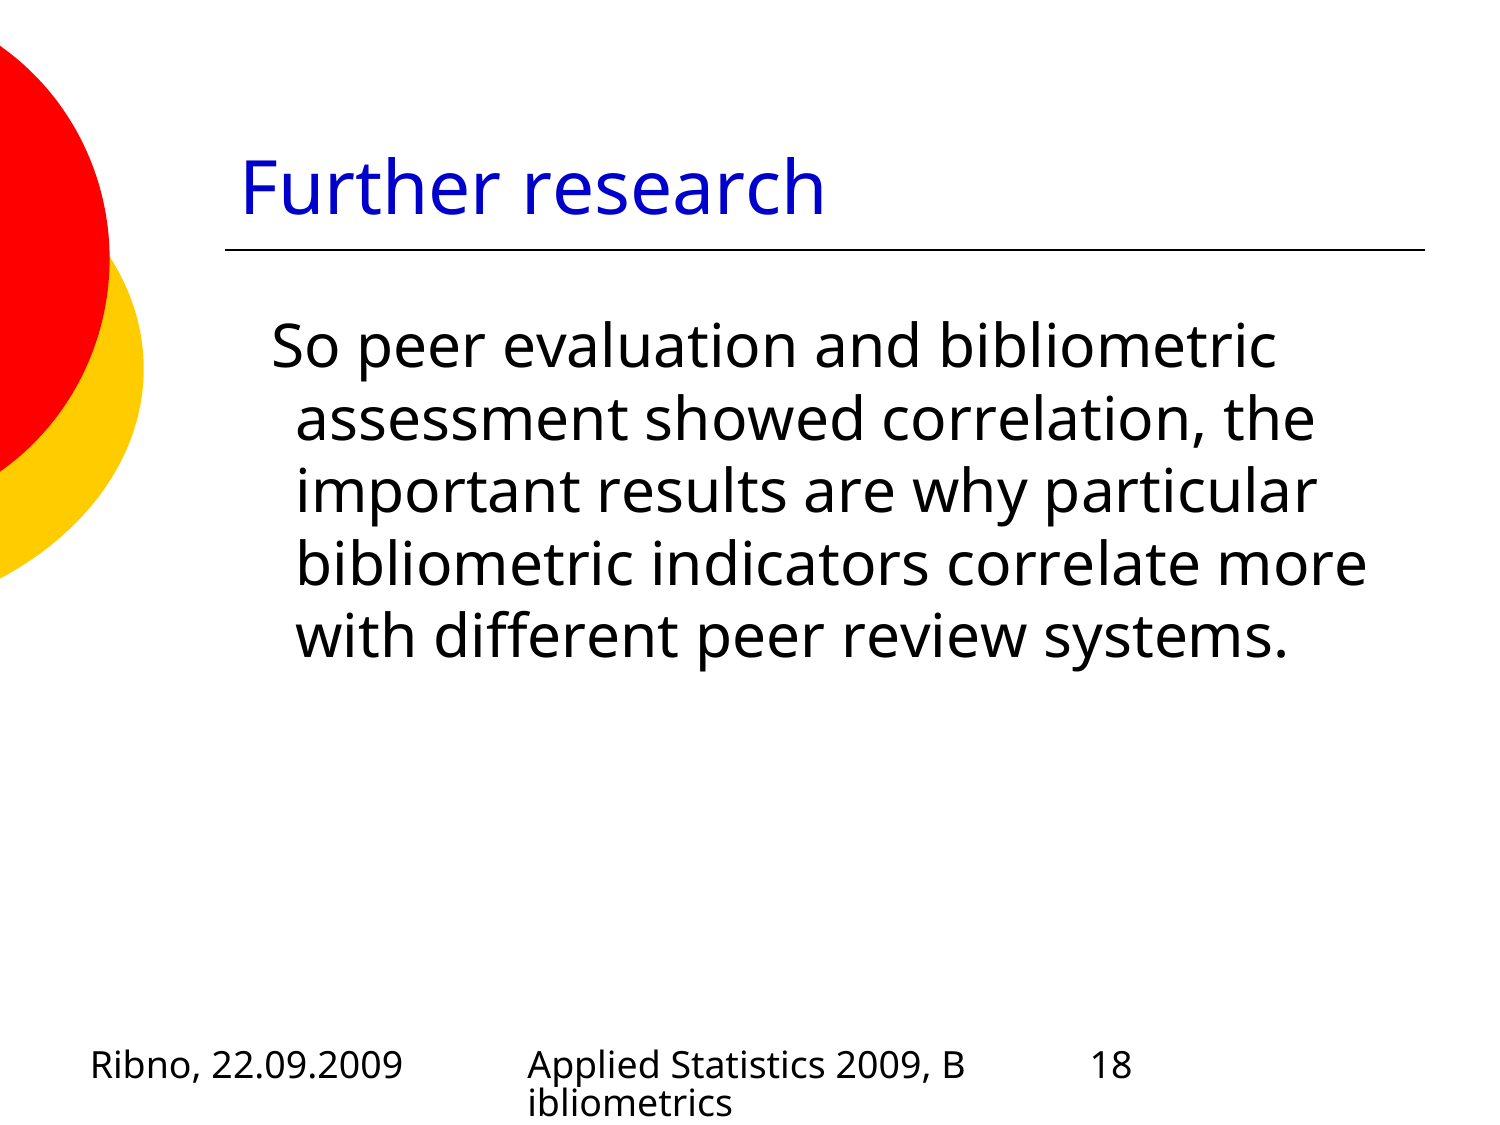

# Further research
 So peer evaluation and bibliometric assessment showed correlation, the important results are why particular bibliometric indicators correlate more with different peer review systems.
Ribno, 22.09.2009
Applied Statistics 2009, Bibliometrics
18